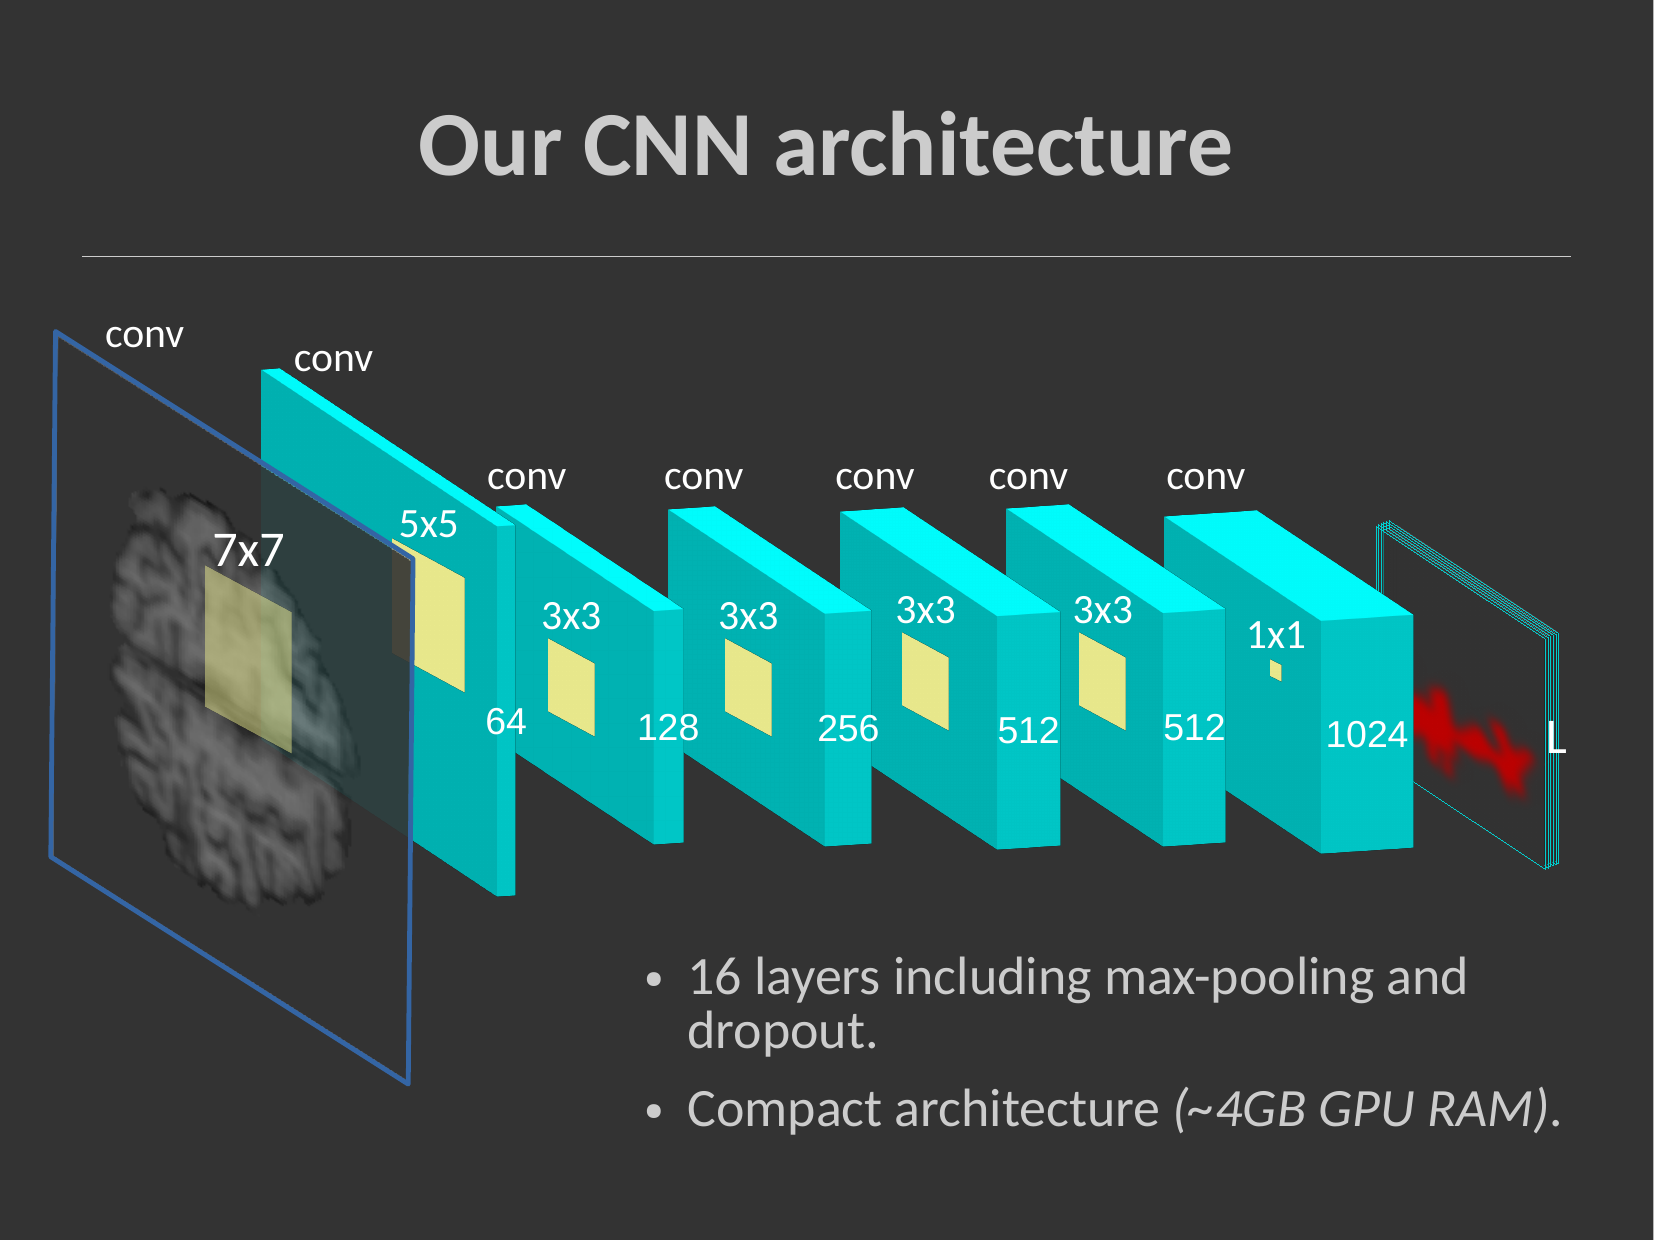

# Our CNN architecture
conv
conv
conv
conv
conv
conv
conv
64
5x5
7x7
128
512
256
512
1024
3x3
3x3
3x3
3x3
1x1
L
16 layers including max-pooling and dropout.
Compact architecture (~4GB GPU RAM).